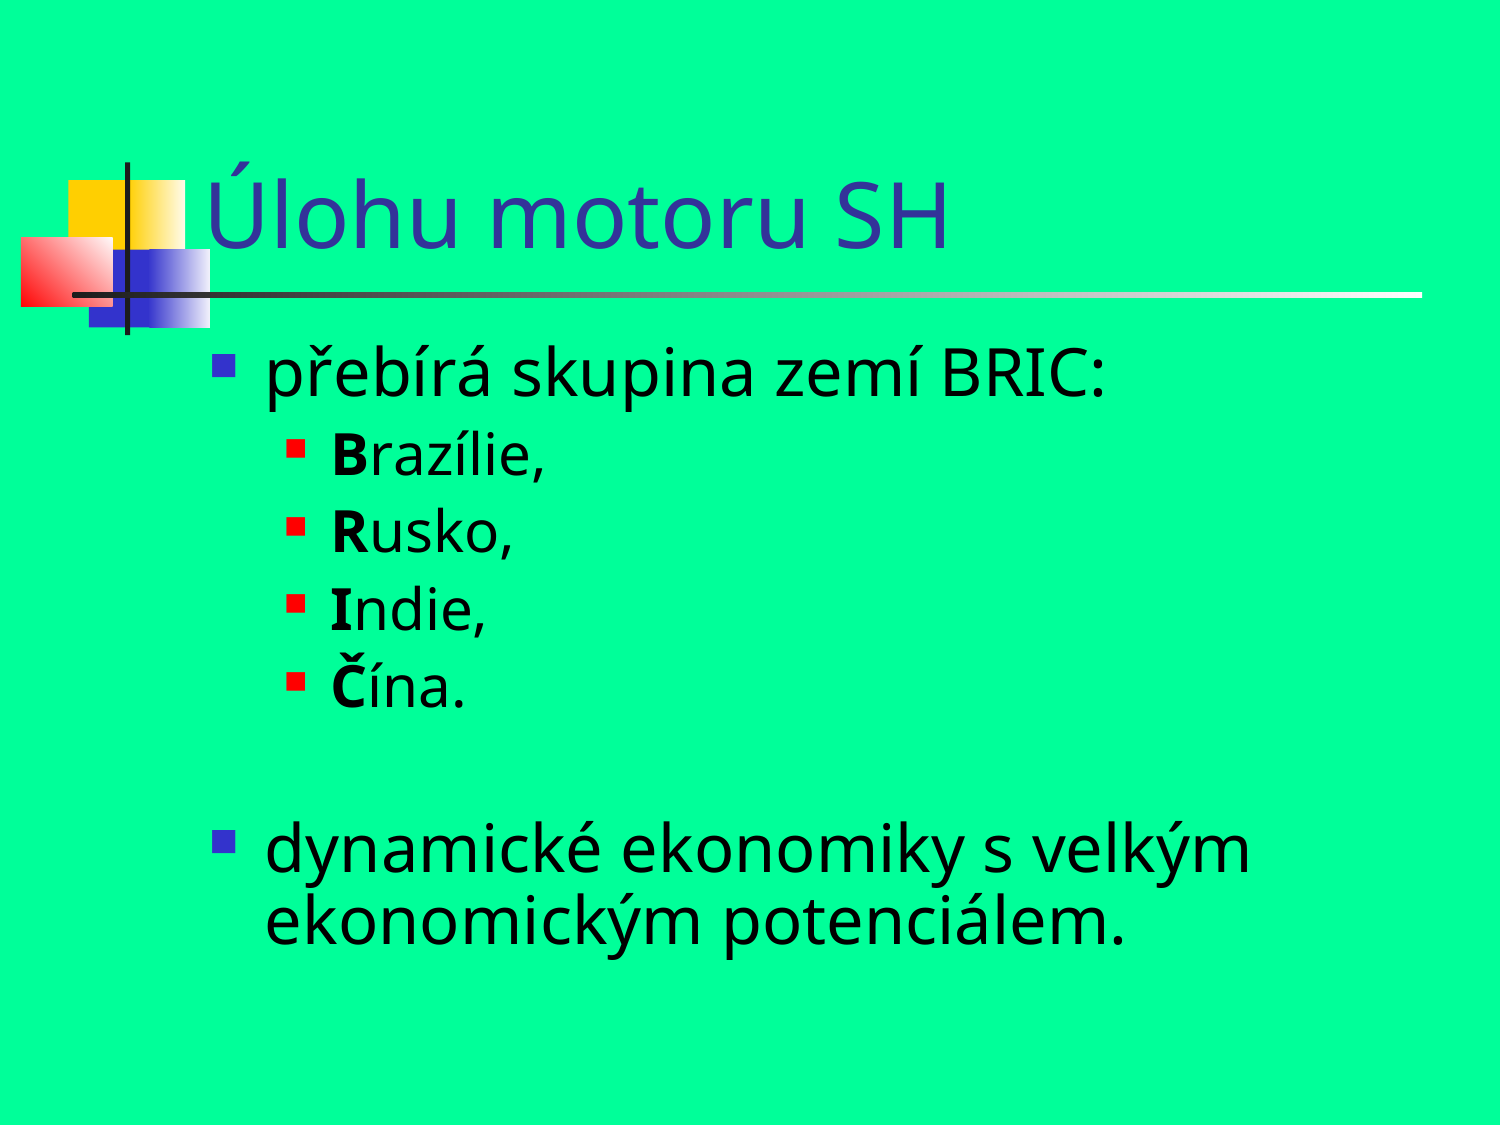

# Úlohu motoru SH
přebírá skupina zemí BRIC:
Brazílie,
Rusko,
Indie,
Čína.
dynamické ekonomiky s velkým ekonomickým potenciálem.